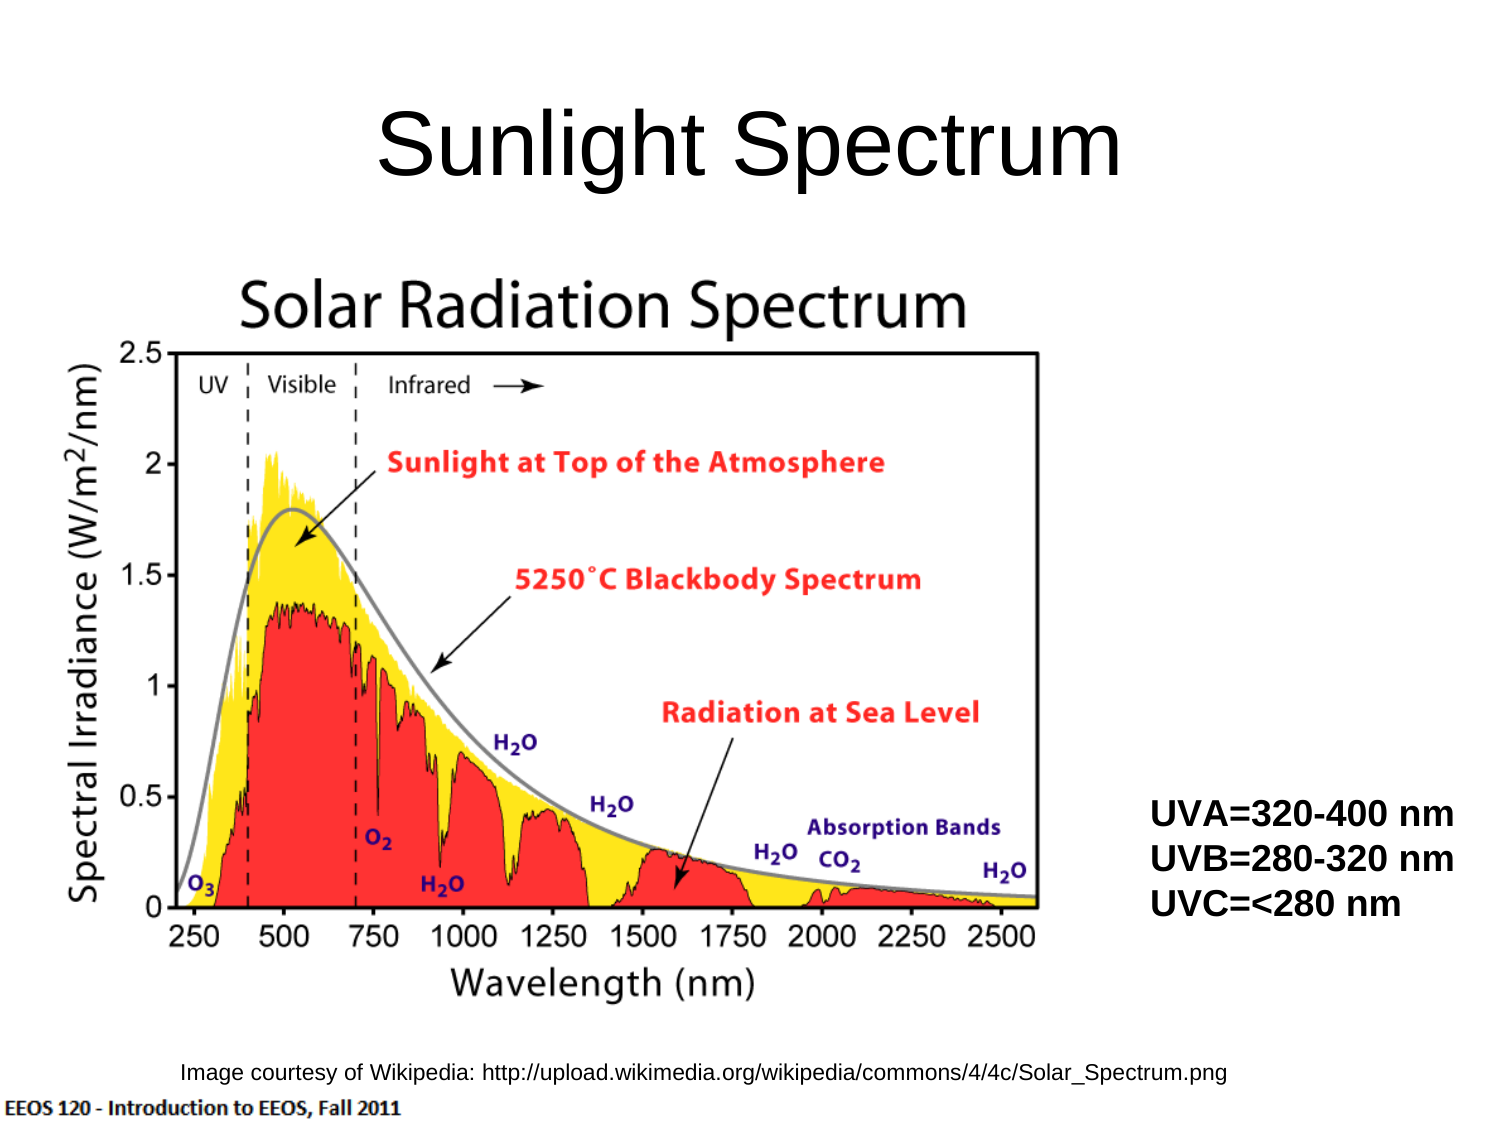

# Sunlight Spectrum
UVA=320-400 nm
UVB=280-320 nm
UVC=<280 nm
Image courtesy of Wikipedia: http://upload.wikimedia.org/wikipedia/commons/4/4c/Solar_Spectrum.png